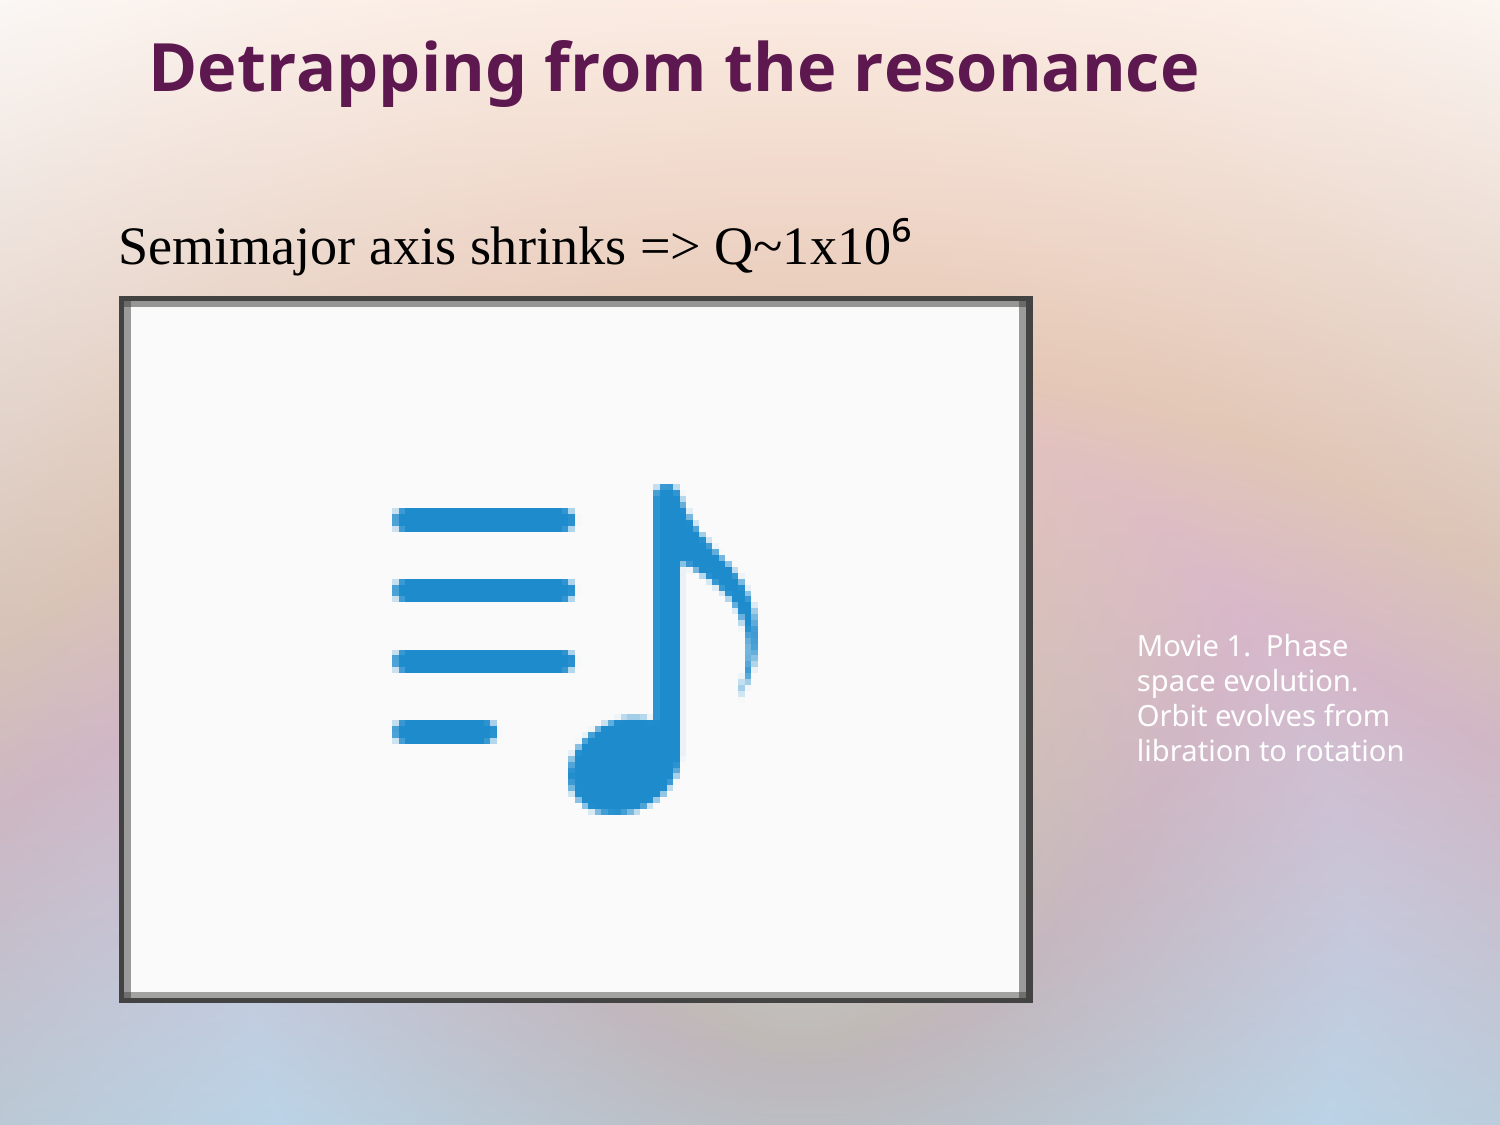

# Detrapping from the resonance
Semimajor axis shrinks => Q~1x10⁶
Movie 1. Phase space evolution. Orbit evolves from libration to rotation